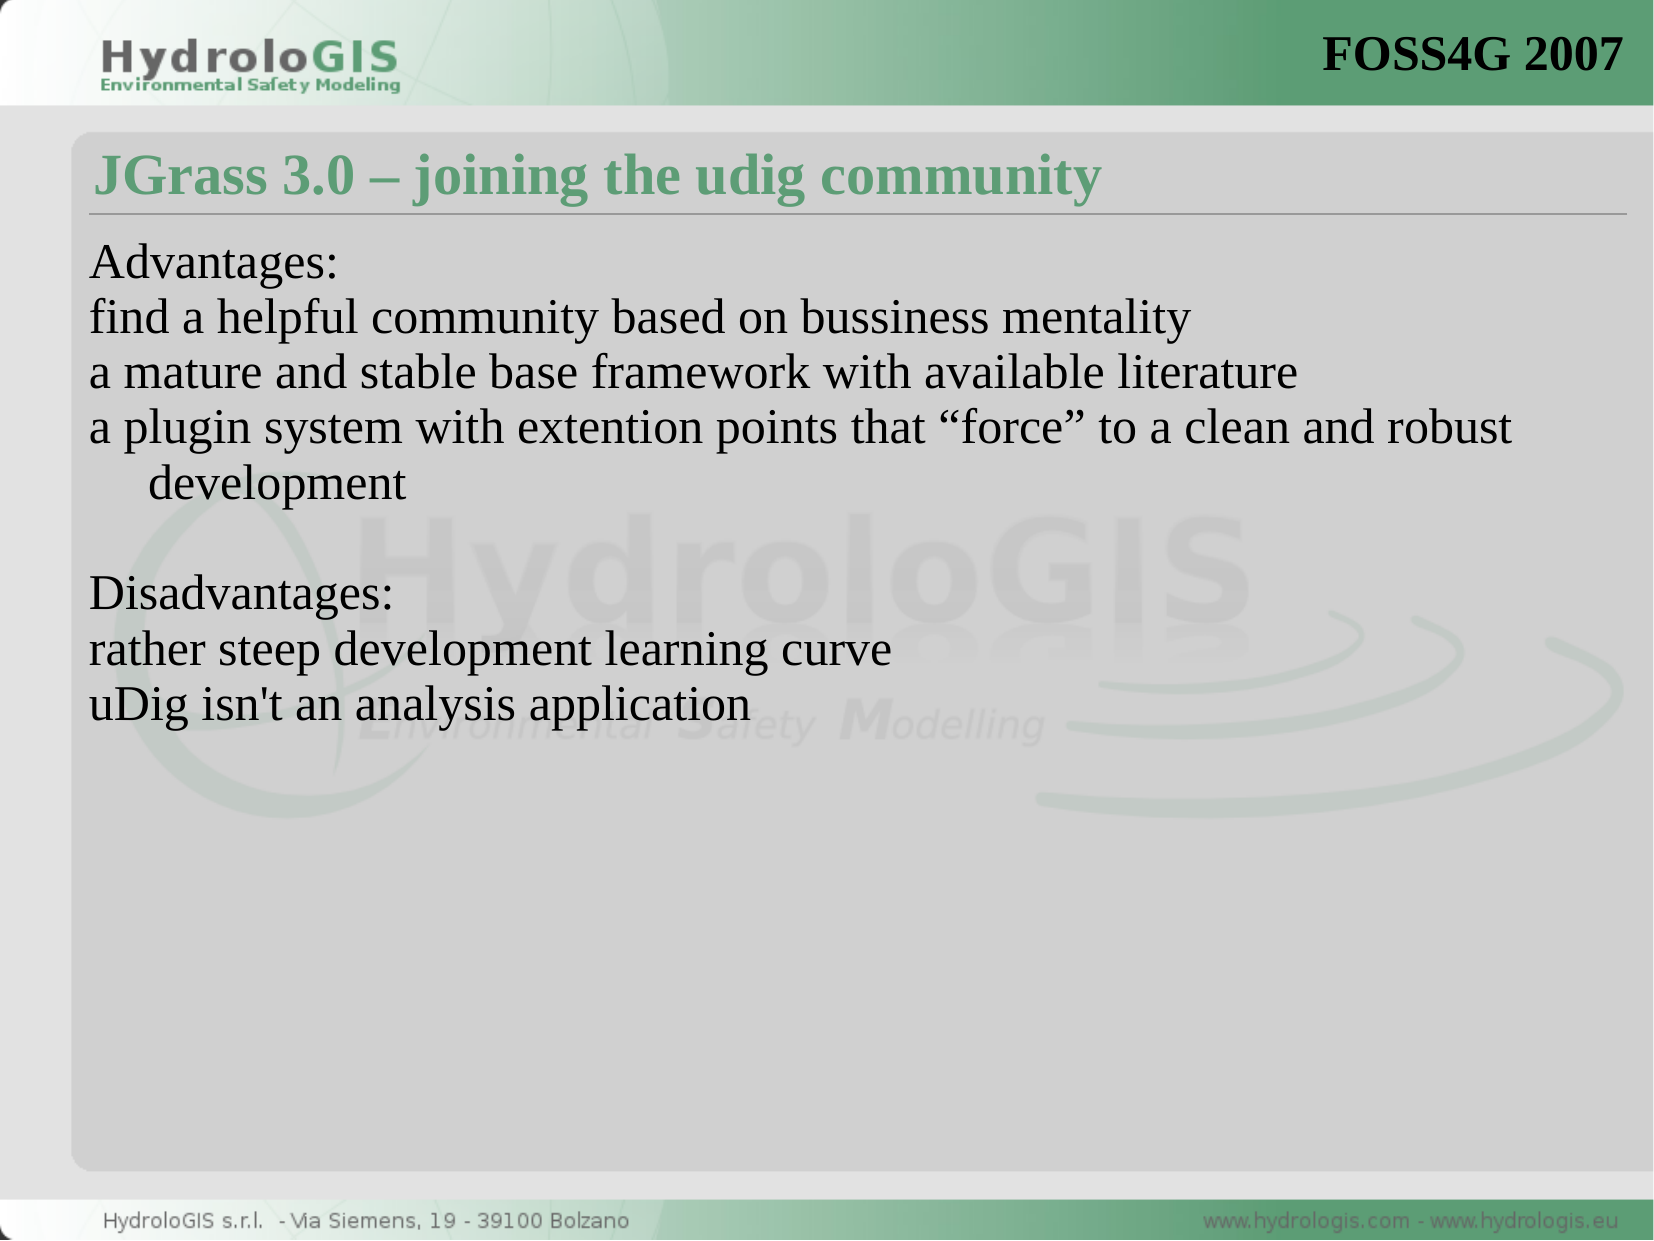

# JGrass 3.0 – joining the udig community
Advantages:
find a helpful community based on bussiness mentality
a mature and stable base framework with available literature
a plugin system with extention points that “force” to a clean and robust development
Disadvantages:
rather steep development learning curve
uDig isn't an analysis application